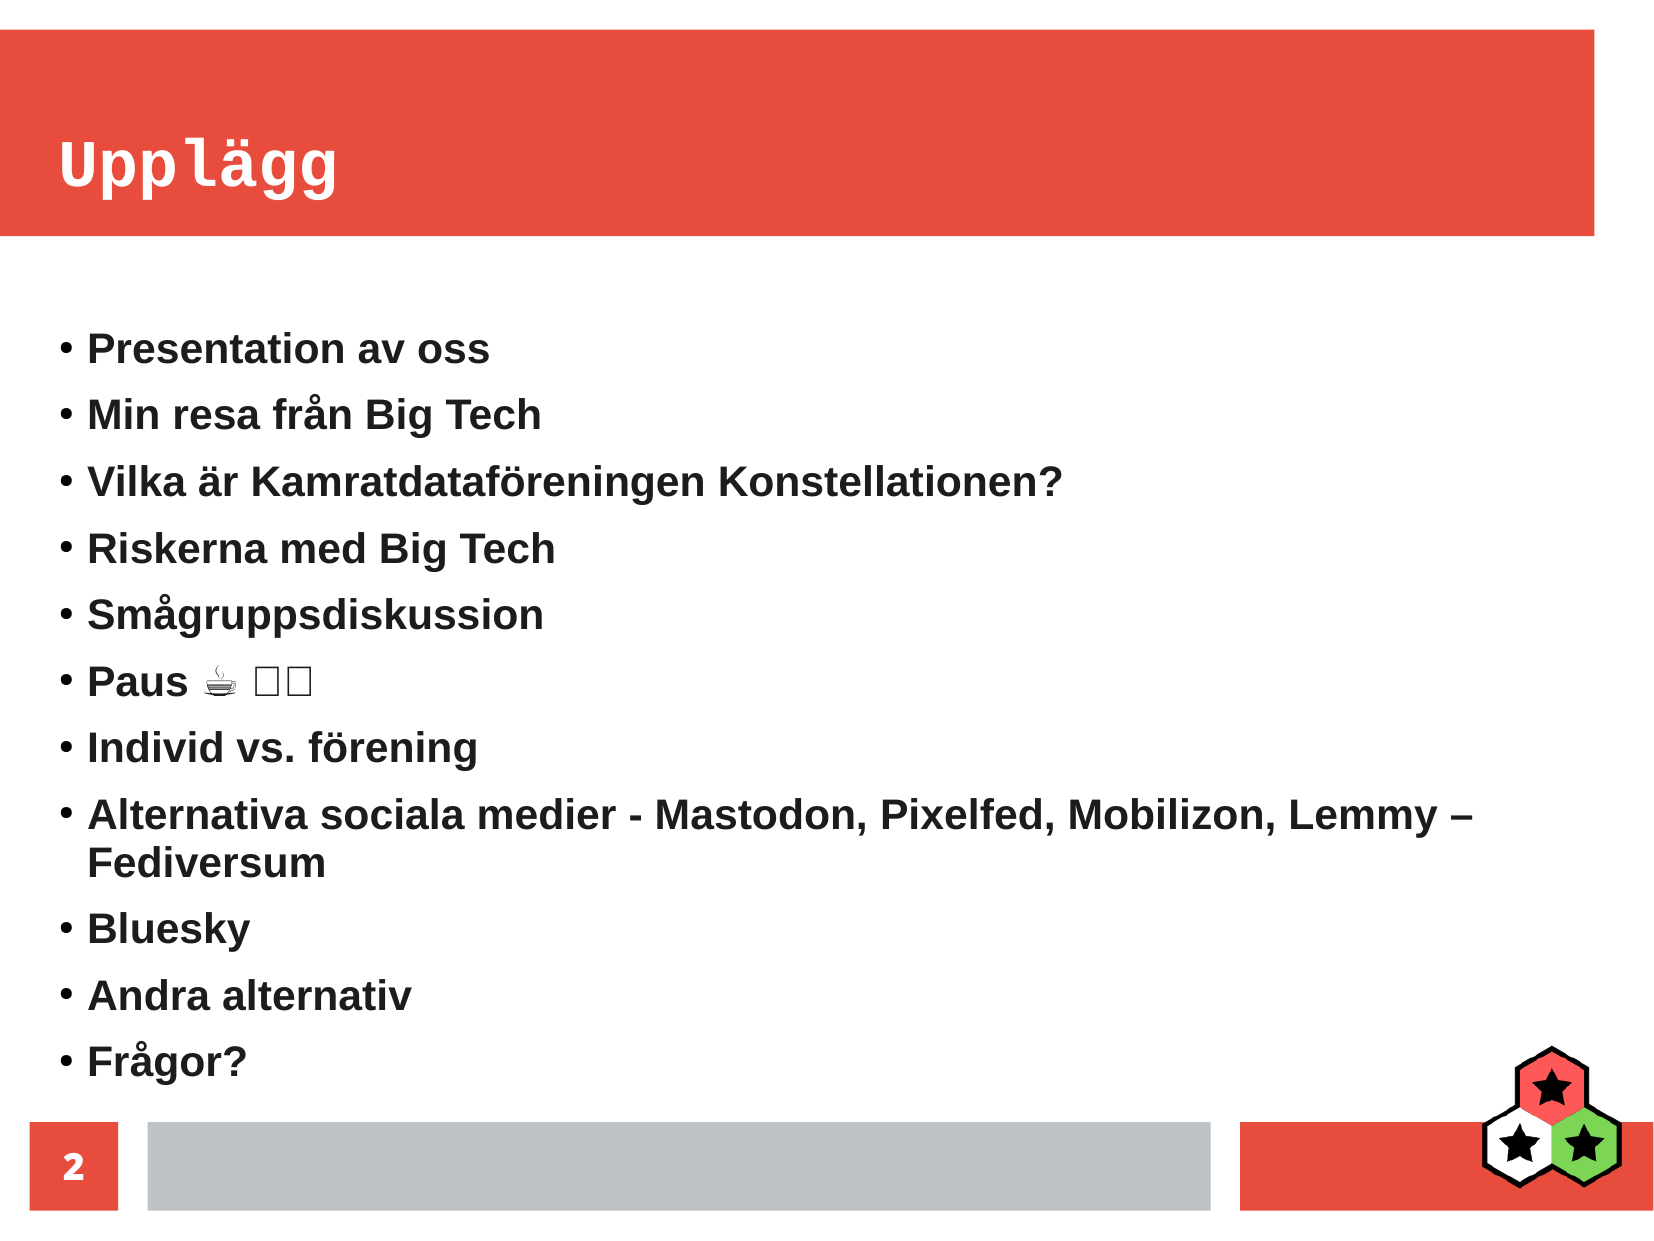

# Upplägg
Presentation av oss
Min resa från Big Tech
Vilka är Kamratdataföreningen Konstellationen?
Riskerna med Big Tech
Smågruppsdiskussion
Paus ☕ 🏃‍🕺💃
Individ vs. förening
Alternativa sociala medier - Mastodon, Pixelfed, Mobilizon, Lemmy – Fediversum
Bluesky
Andra alternativ
Frågor?
2